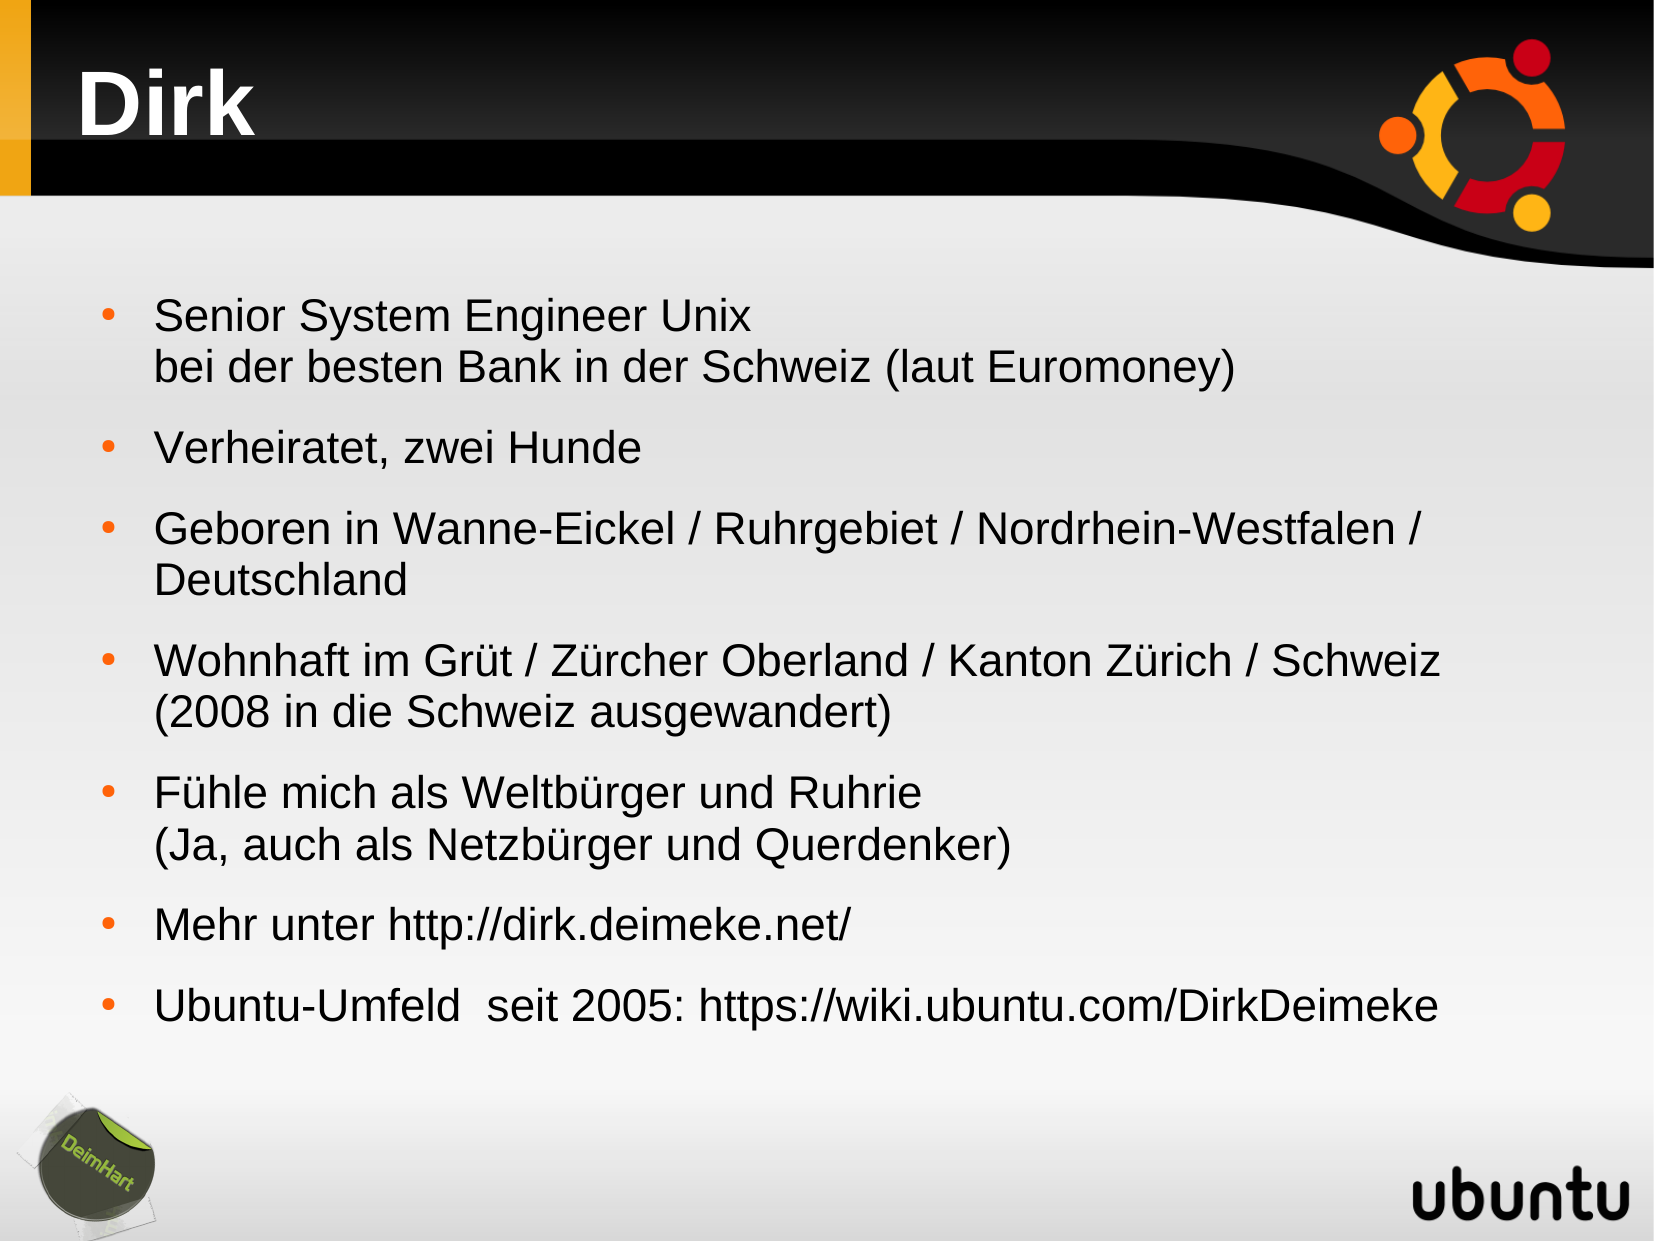

# Dirk
Senior System Engineer Unix
bei der besten Bank in der Schweiz (laut Euromoney)
Verheiratet, zwei Hunde
Geboren in Wanne-Eickel / Ruhrgebiet / Nordrhein-Westfalen / Deutschland
Wohnhaft im Grüt / Zürcher Oberland / Kanton Zürich / Schweiz
(2008 in die Schweiz ausgewandert)
Fühle mich als Weltbürger und Ruhrie
(Ja, auch als Netzbürger und Querdenker)
Mehr unter http://dirk.deimeke.net/
Ubuntu-Umfeld seit 2005: https://wiki.ubuntu.com/DirkDeimeke